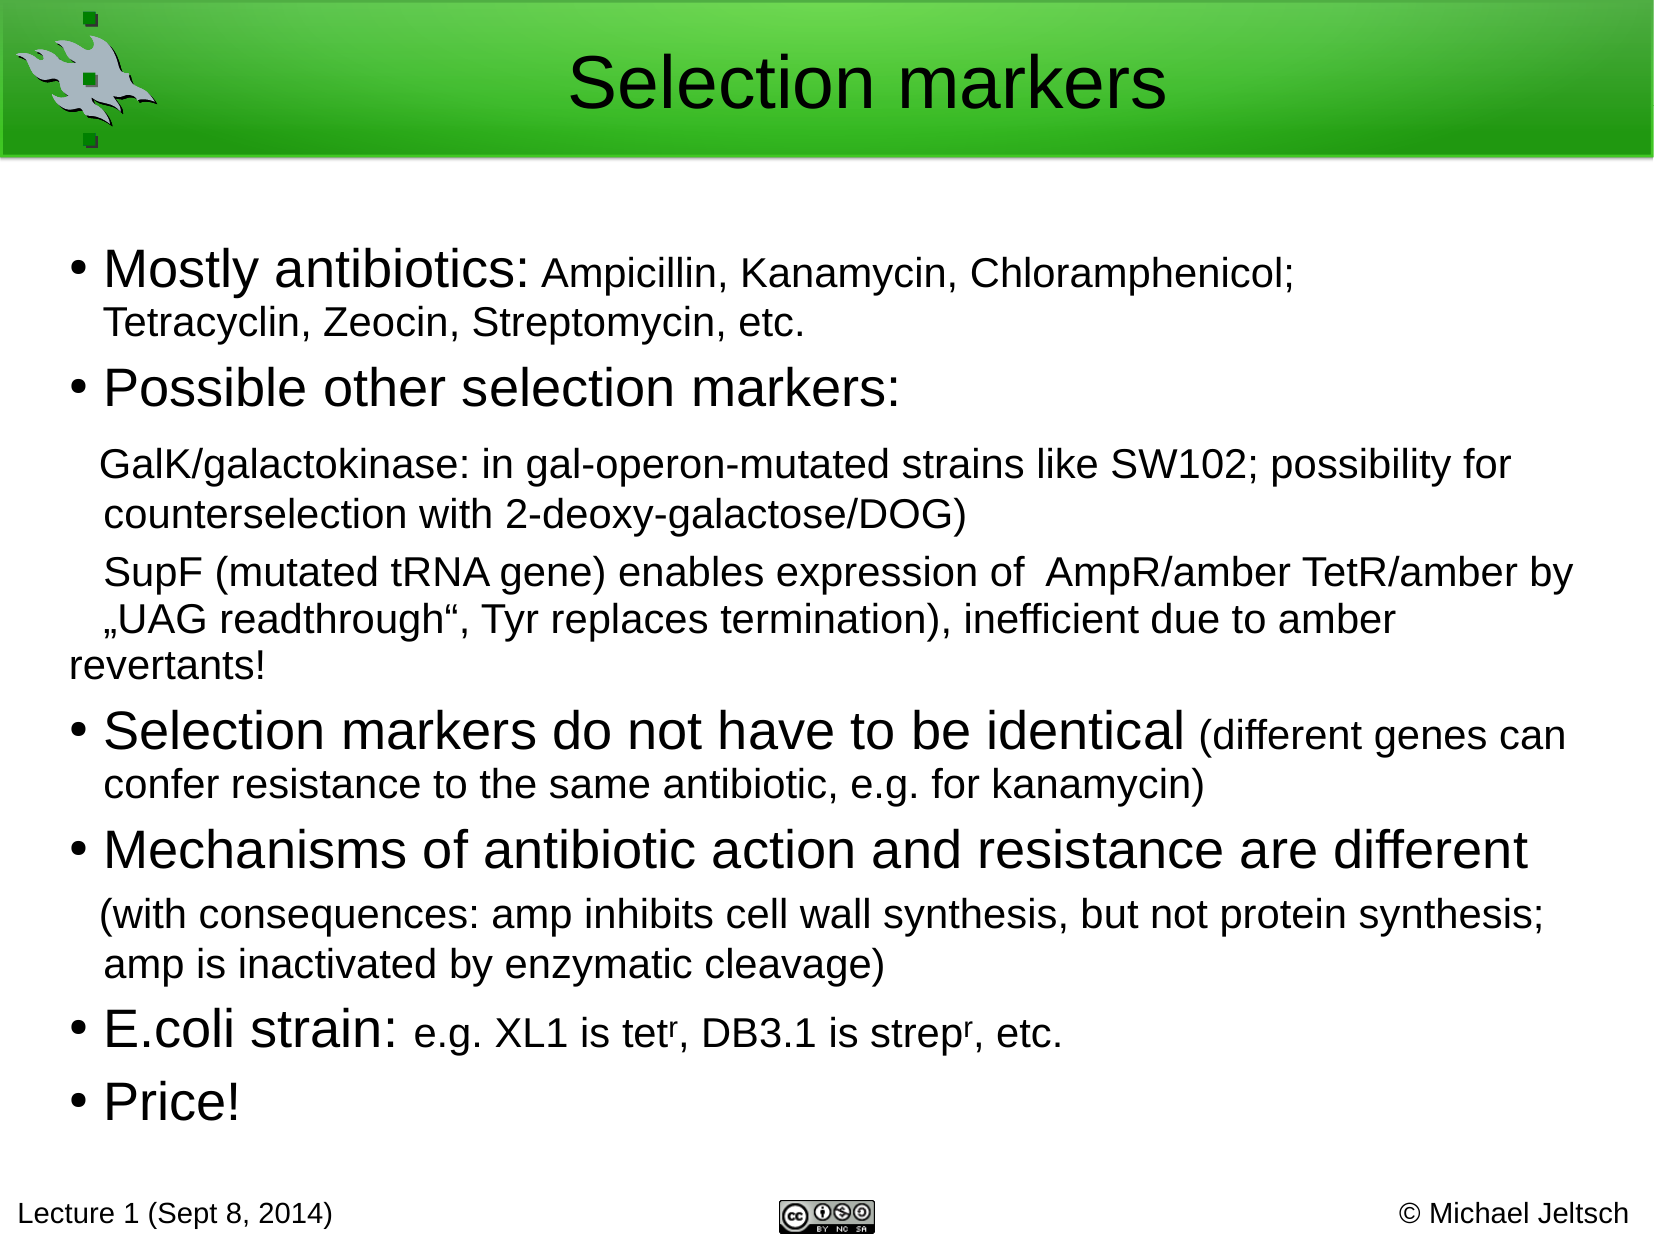

# Selection markers
 Mostly antibiotics: Ampicillin, Kanamycin, Chloramphenicol;
 Tetracyclin, Zeocin, Streptomycin, etc.
 Possible other selection markers:
 GalK/galactokinase: in gal-operon-mutated strains like SW102; possibility for
 counterselection with 2-deoxy-galactose/DOG)
 SupF (mutated tRNA gene) enables expression of AmpR/amber TetR/amber by
 „UAG readthrough“, Tyr replaces termination), inefficient due to amber revertants!
 Selection markers do not have to be identical (different genes can
 confer resistance to the same antibiotic, e.g. for kanamycin)
 Mechanisms of antibiotic action and resistance are different
 (with consequences: amp inhibits cell wall synthesis, but not protein synthesis;
 amp is inactivated by enzymatic cleavage)
 E.coli strain: e.g. XL1 is tetr, DB3.1 is strepr, etc.
 Price!